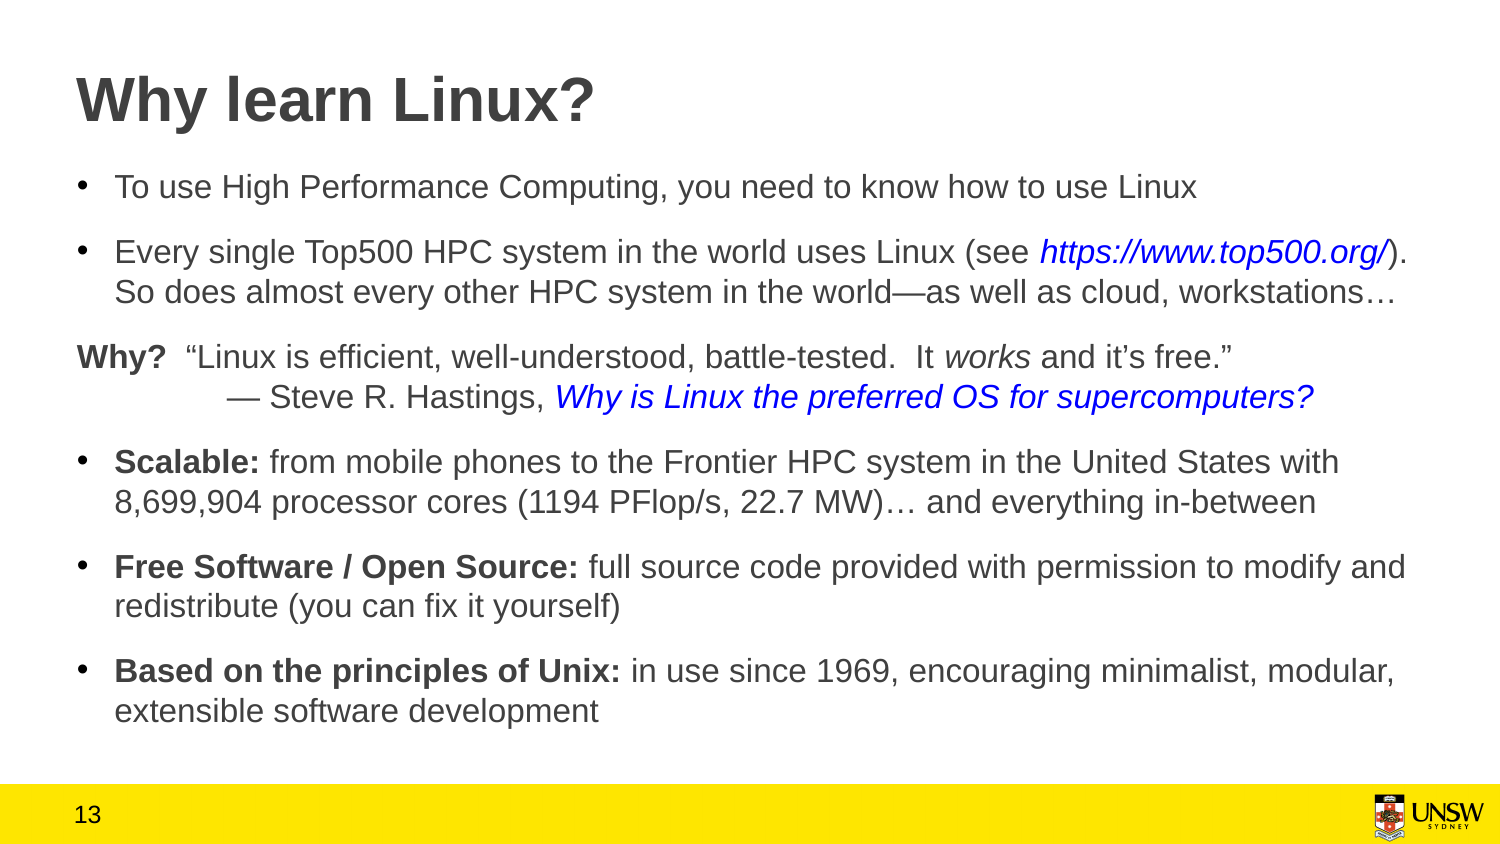

# Why learn Linux?
To use High Performance Computing, you need to know how to use Linux
Every single Top500 HPC system in the world uses Linux (see https://www.top500.org/). So does almost every other HPC system in the world—as well as cloud, workstations…
Why? “Linux is efficient, well-understood, battle-tested. It works and it’s free.”
		— Steve R. Hastings, Why is Linux the preferred OS for supercomputers?
Scalable: from mobile phones to the Frontier HPC system in the United States with 8,699,904 processor cores (1194 PFlop/s, 22.7 MW)… and everything in-between
Free Software / Open Source: full source code provided with permission to modify and redistribute (you can fix it yourself)
Based on the principles of Unix: in use since 1969, encouraging minimalist, modular, extensible software development